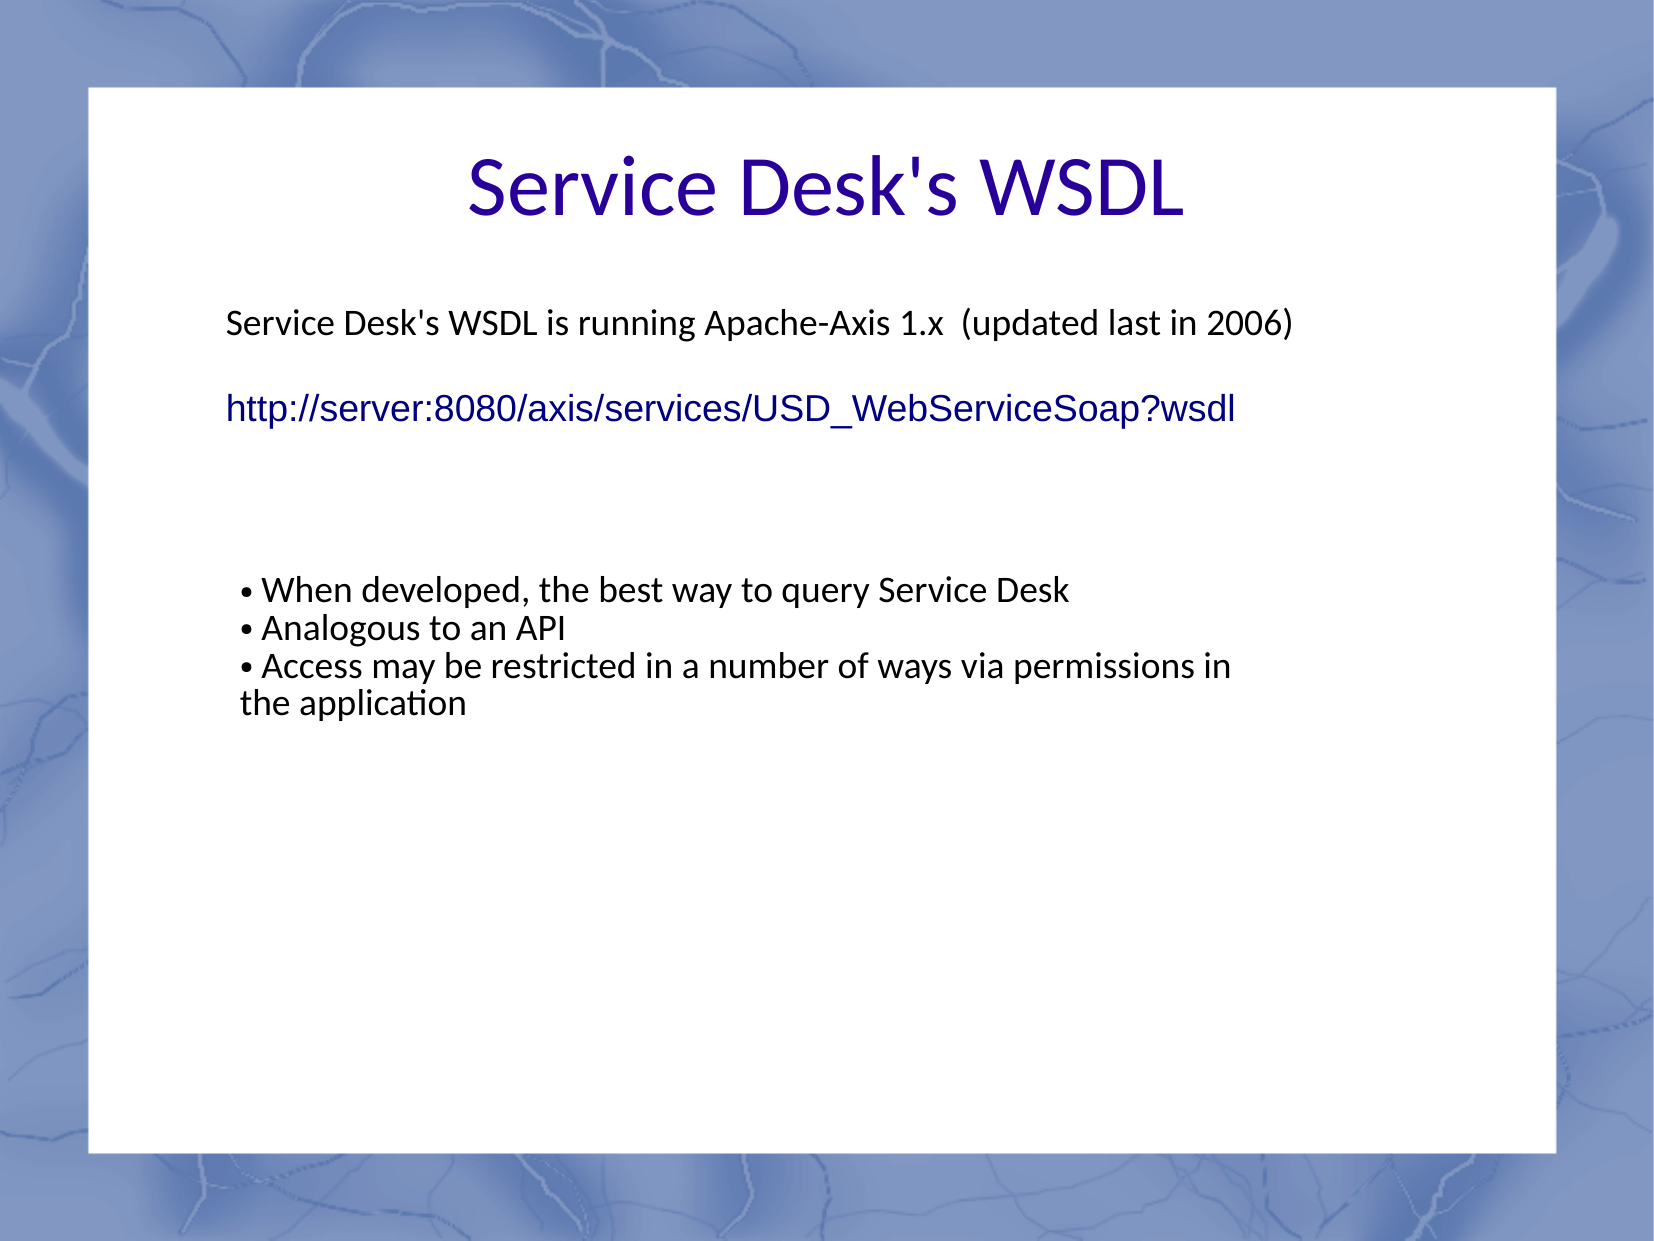

# Service Desk's WSDL
Service Desk's WSDL is running Apache-Axis 1.x (updated last in 2006)
http://server:8080/axis/services/USD_WebServiceSoap?wsdl
 When developed, the best way to query Service Desk
 Analogous to an API
 Access may be restricted in a number of ways via permissions in 	the application